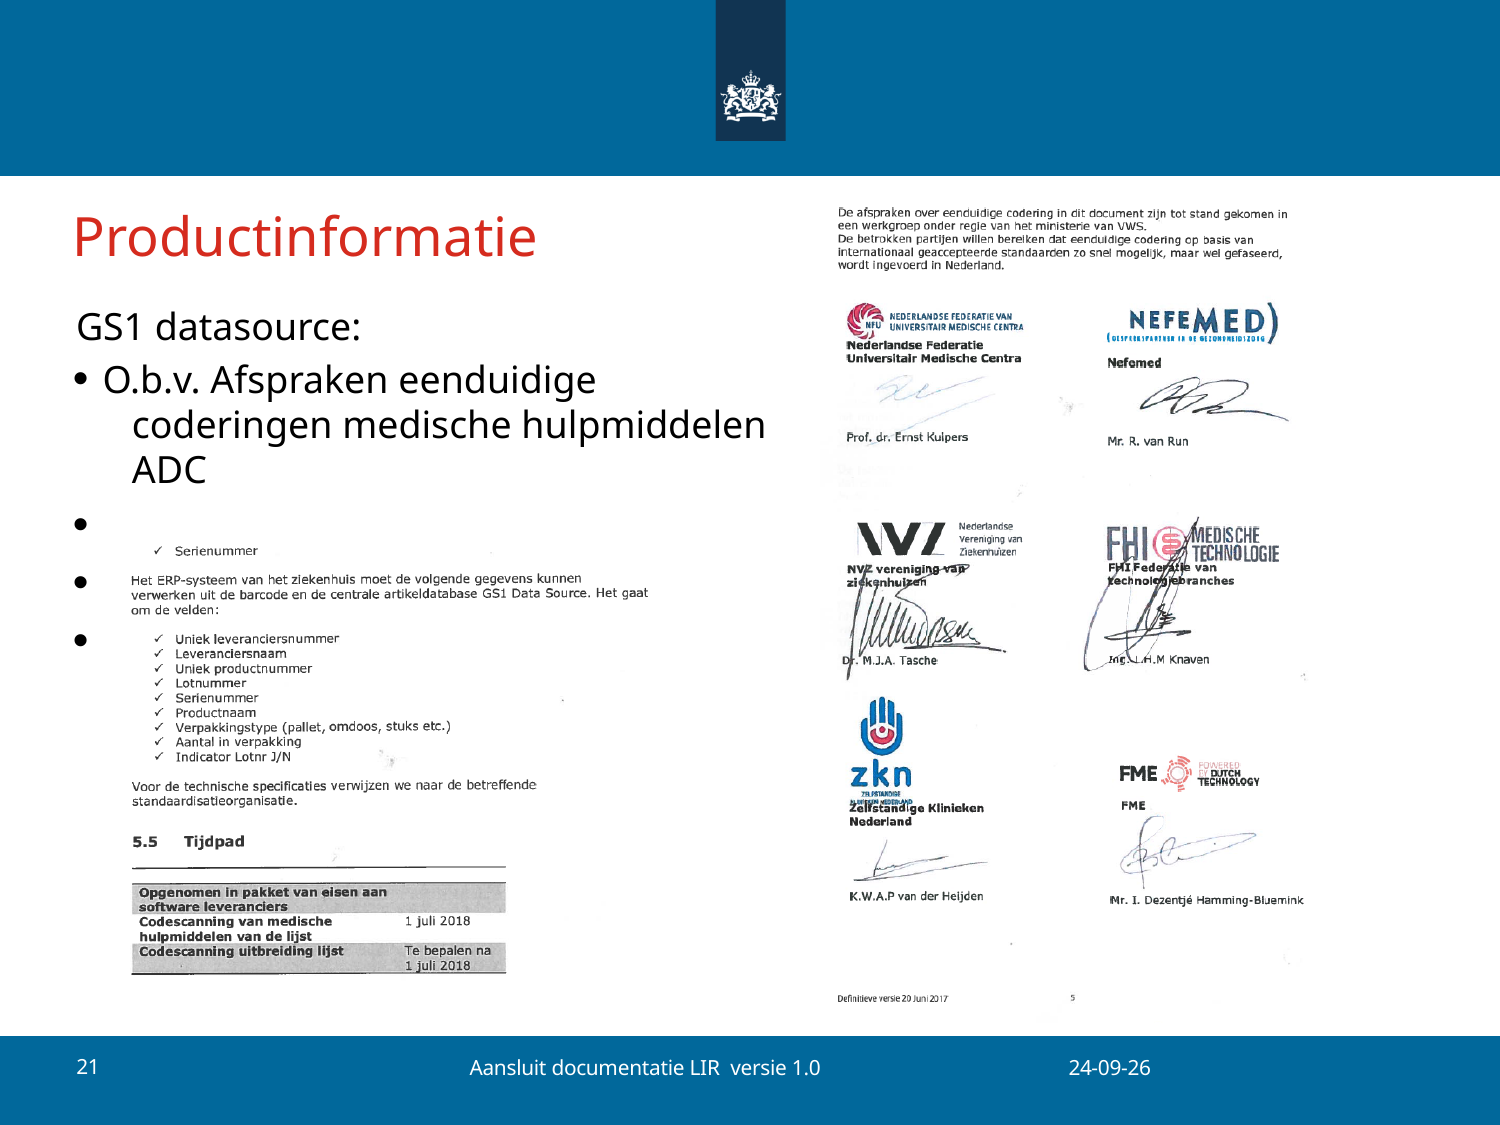

# Productinformatie
GS1 datasource:
O.b.v. Afspraken eenduidige coderingen medische hulpmiddelen ADC
Aansluit documentatie LIR versie 1.0